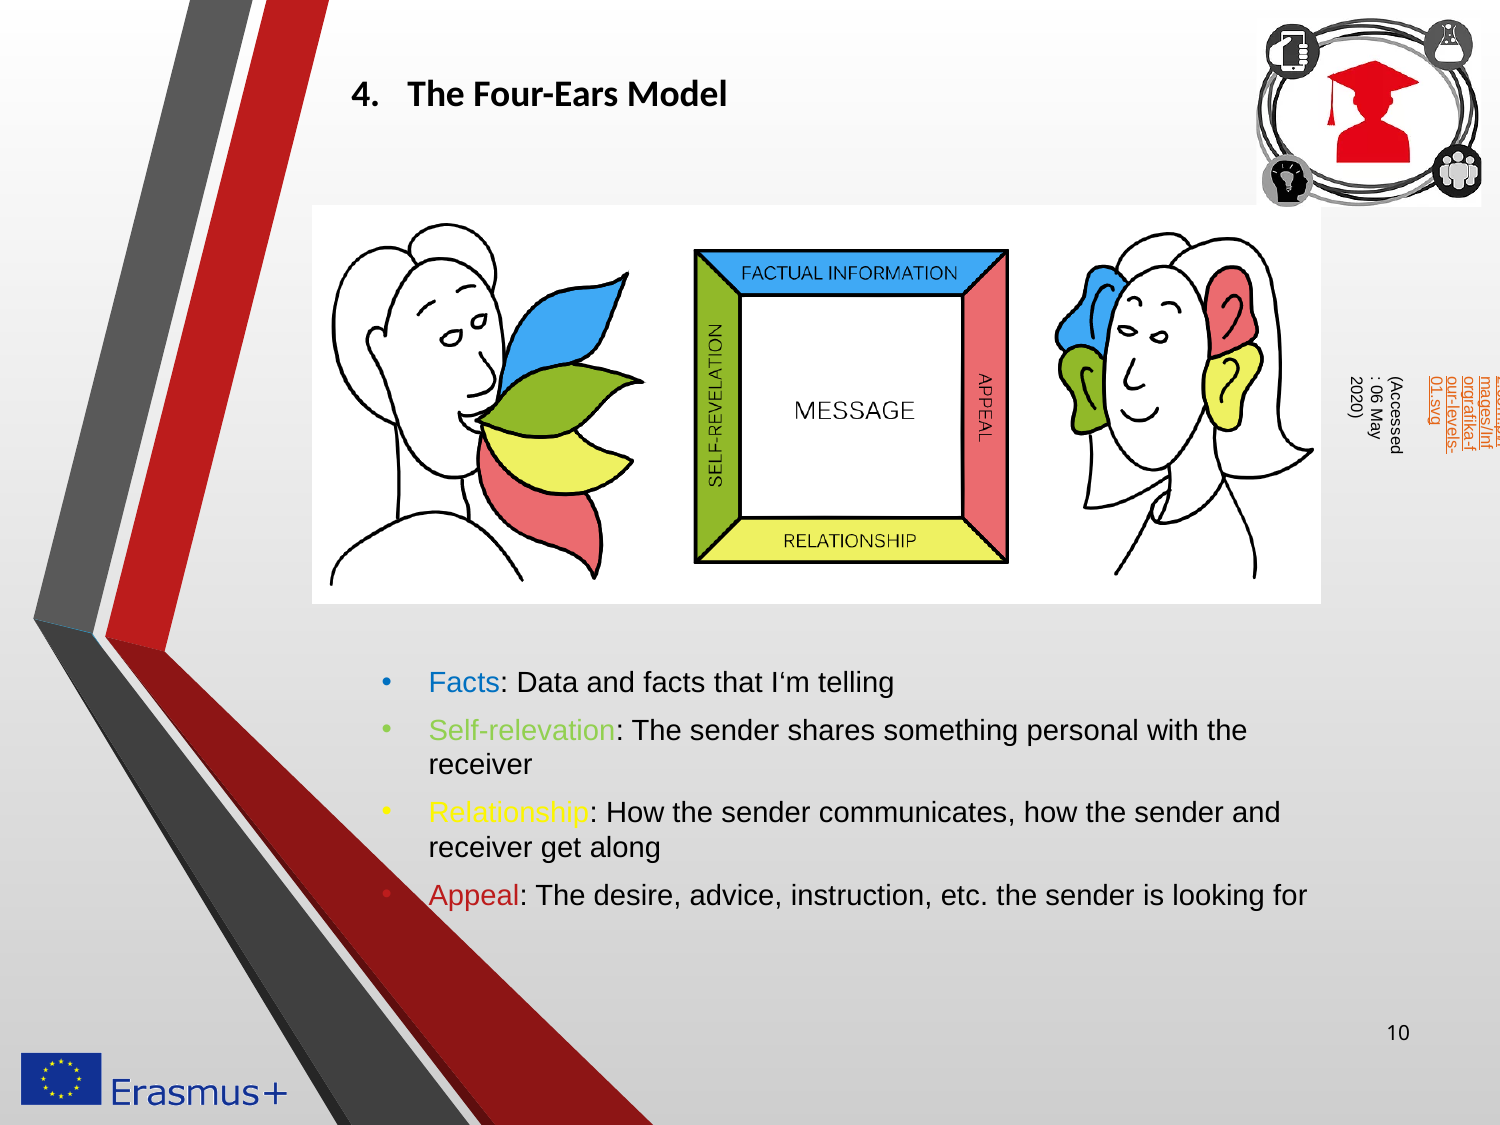

The Four-Ears Model
Source: https://elsscourse.paiz.com.pl/images/Inforgrafika-four-levels-01.svg (Accessed: 06 May 2020)
Facts: Data and facts that I‘m telling
Self-relevation: The sender shares something personal with the receiver
Relationship: How the sender communicates, how the sender and receiver get along
Appeal: The desire, advice, instruction, etc. the sender is looking for